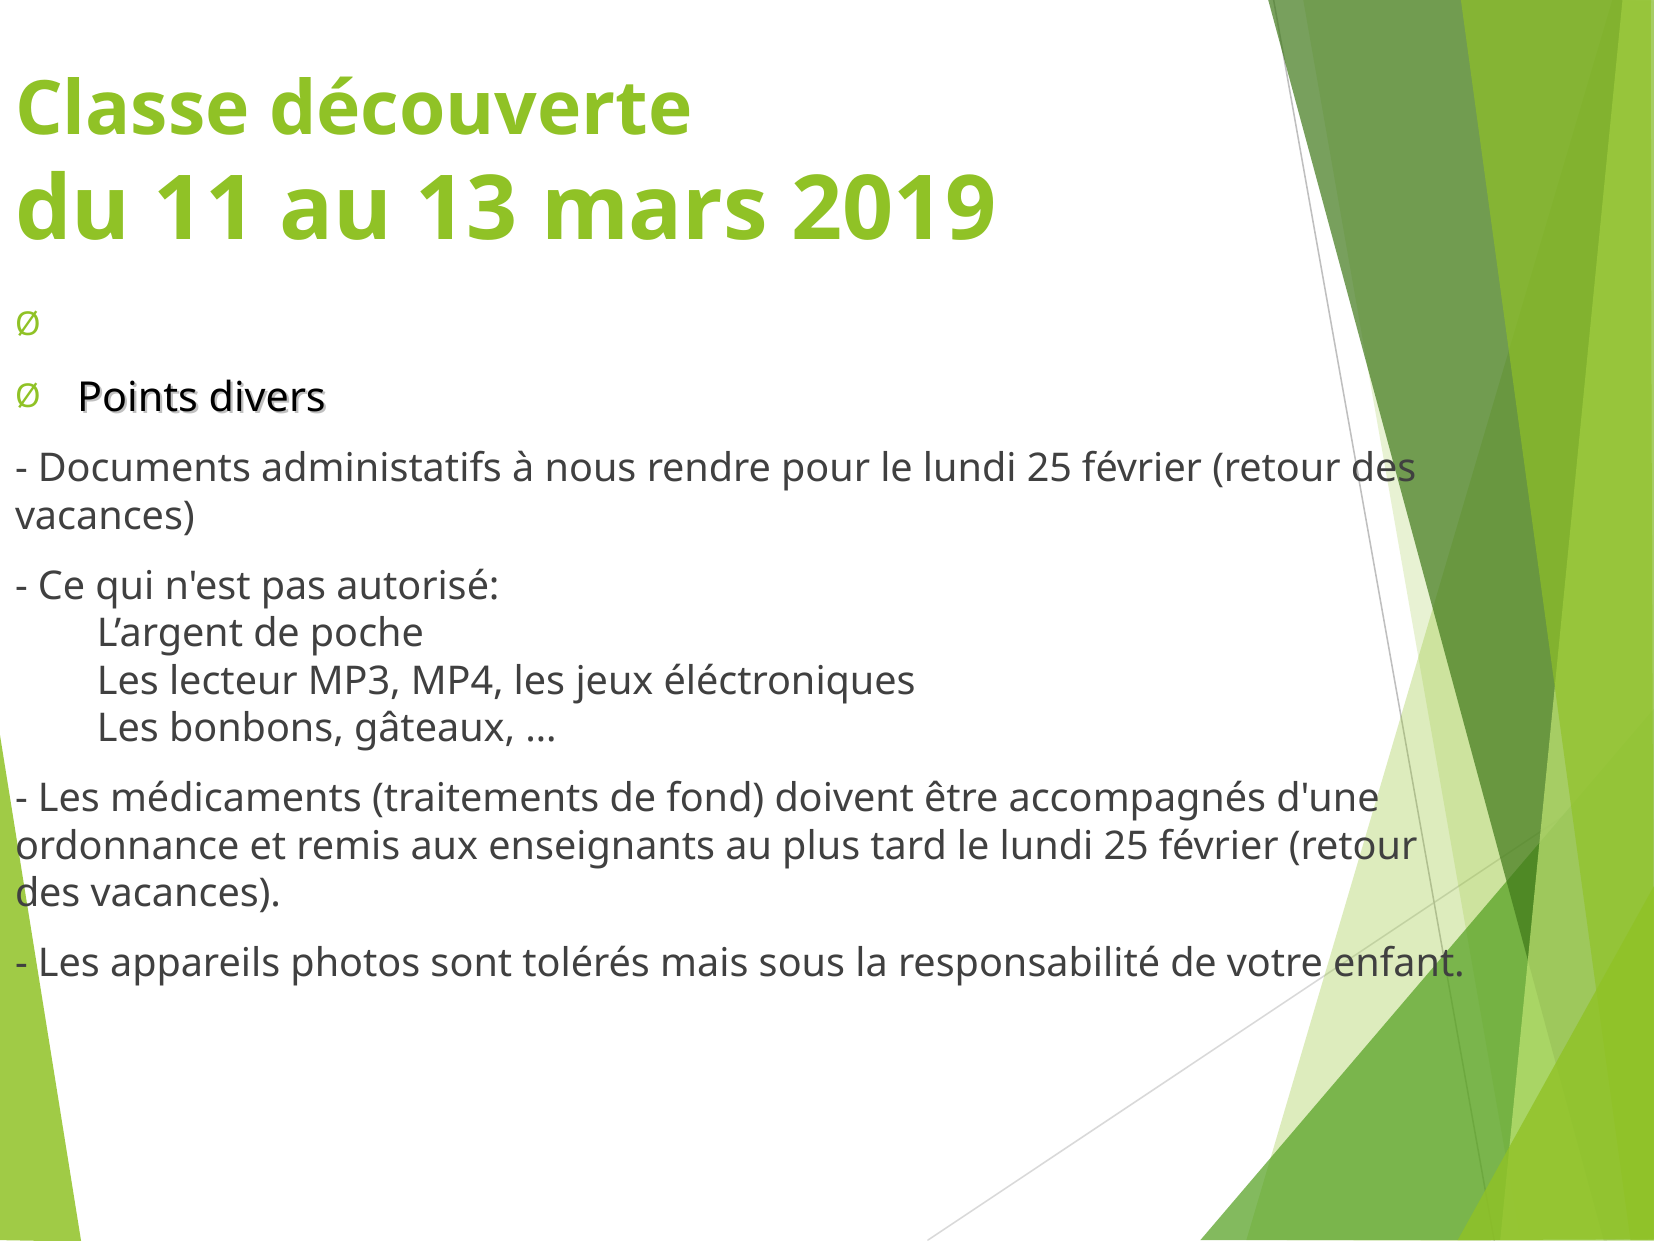

# Classe découverte du 11 au 13 mars 2019
Points divers
- Documents administatifs à nous rendre pour le lundi 25 février (retour des vacances)
- Ce qui n'est pas autorisé:
 L’argent de poche
 Les lecteur MP3, MP4, les jeux éléctroniques
 Les bonbons, gâteaux, …
- Les médicaments (traitements de fond) doivent être accompagnés d'une ordonnance et remis aux enseignants au plus tard le lundi 25 février (retour des vacances).
- Les appareils photos sont tolérés mais sous la responsabilité de votre enfant.